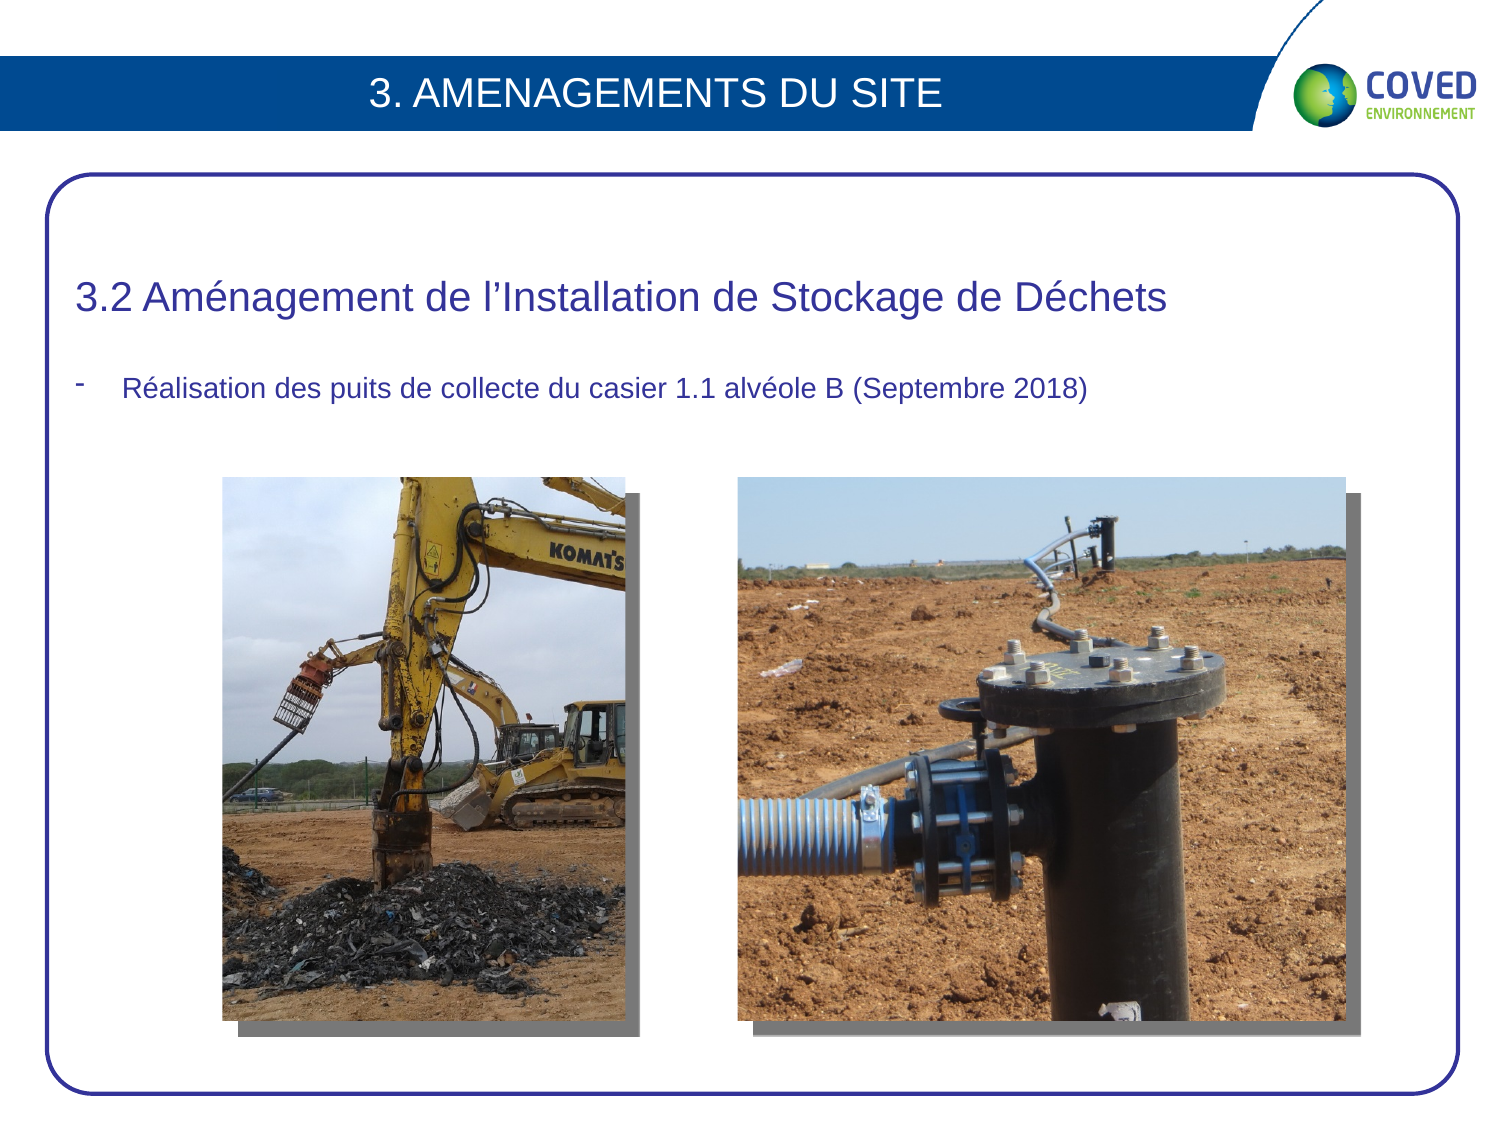

3. AMENAGEMENTS DU SITE
3.2 Aménagement de l’Installation de Stockage de Déchets
Réalisation des puits de collecte du casier 1.1 alvéole B (Septembre 2018)